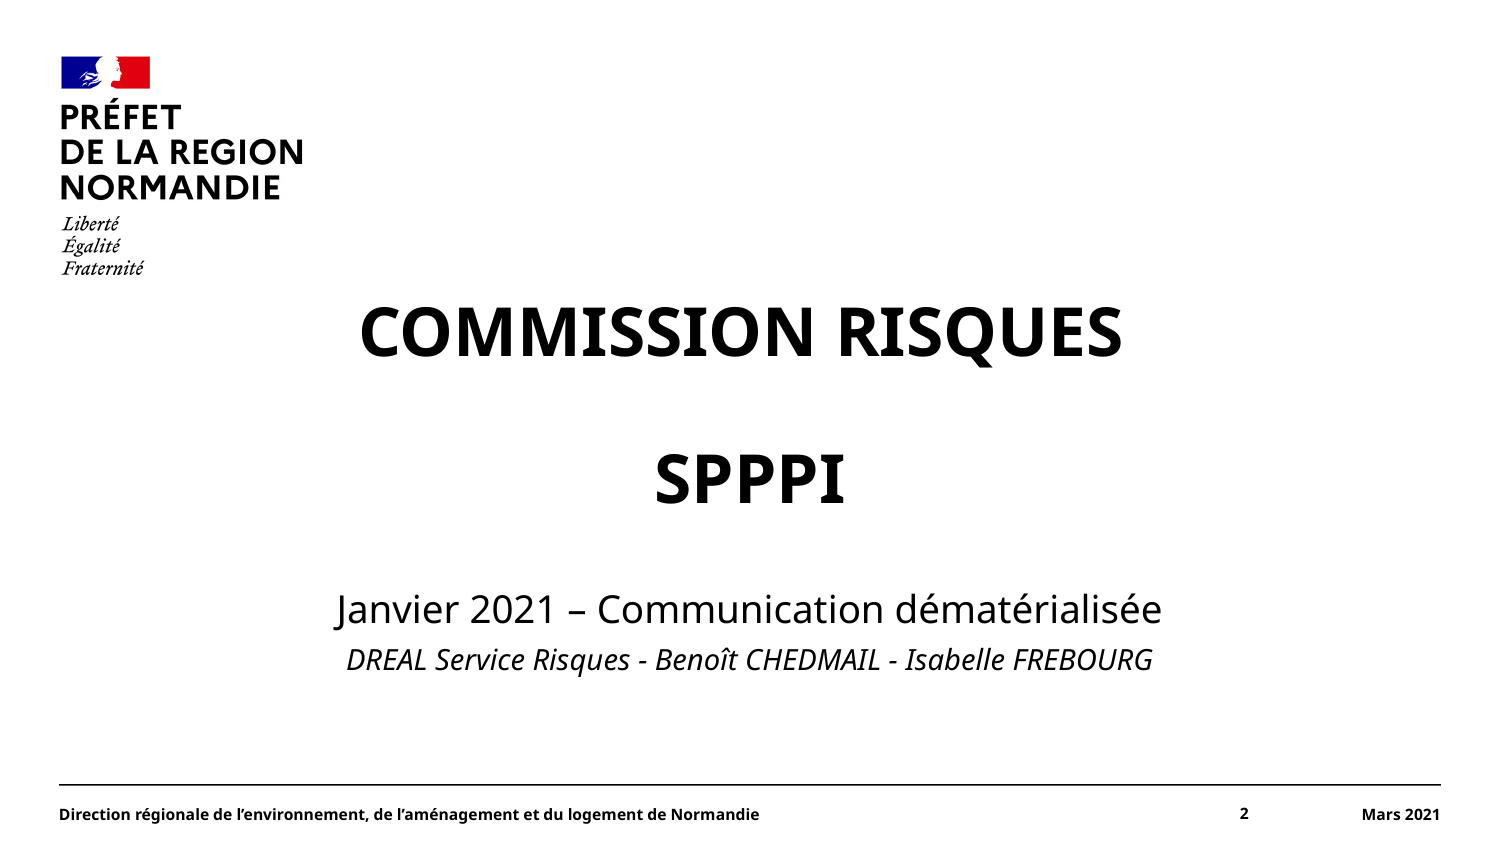

#
Commission RISQUEs
SPPPI
Janvier 2021 – Communication dématérialisée
DREAL Service Risques - Benoît CHEDMAIL - Isabelle FREBOURG
Direction régionale de l’environnement, de l’aménagement et du logement de Normandie
Mars 2021